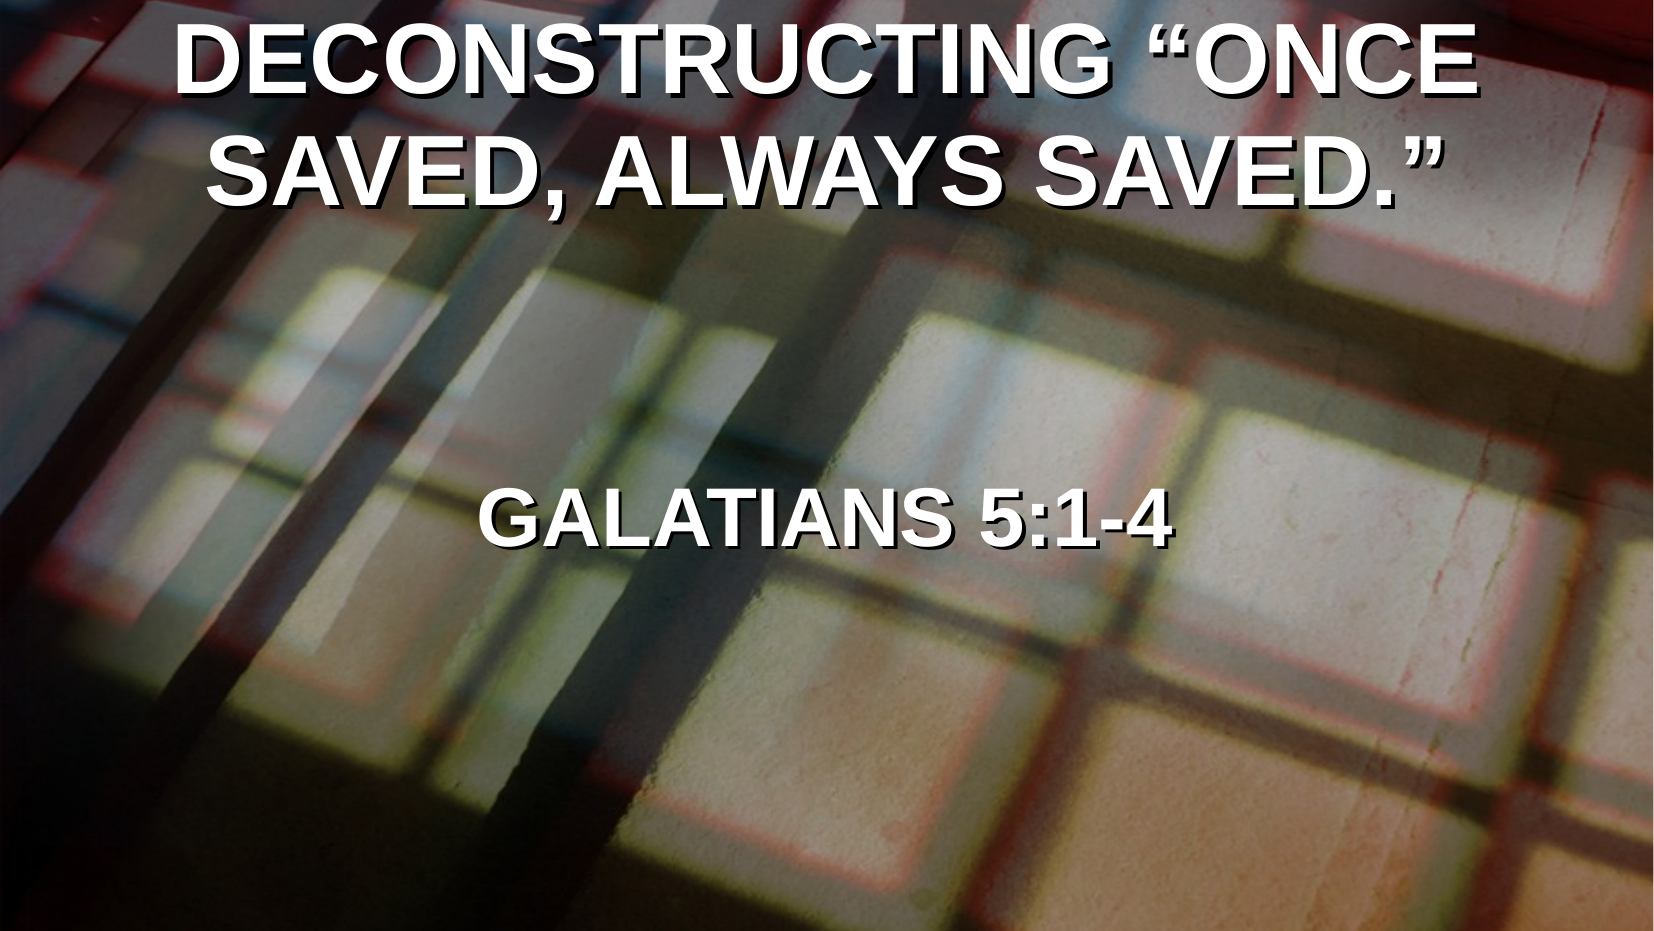

# DECONSTRUCTING “ONCE SAVED, ALWAYS SAVED.”
GALATIANS 5:1-4